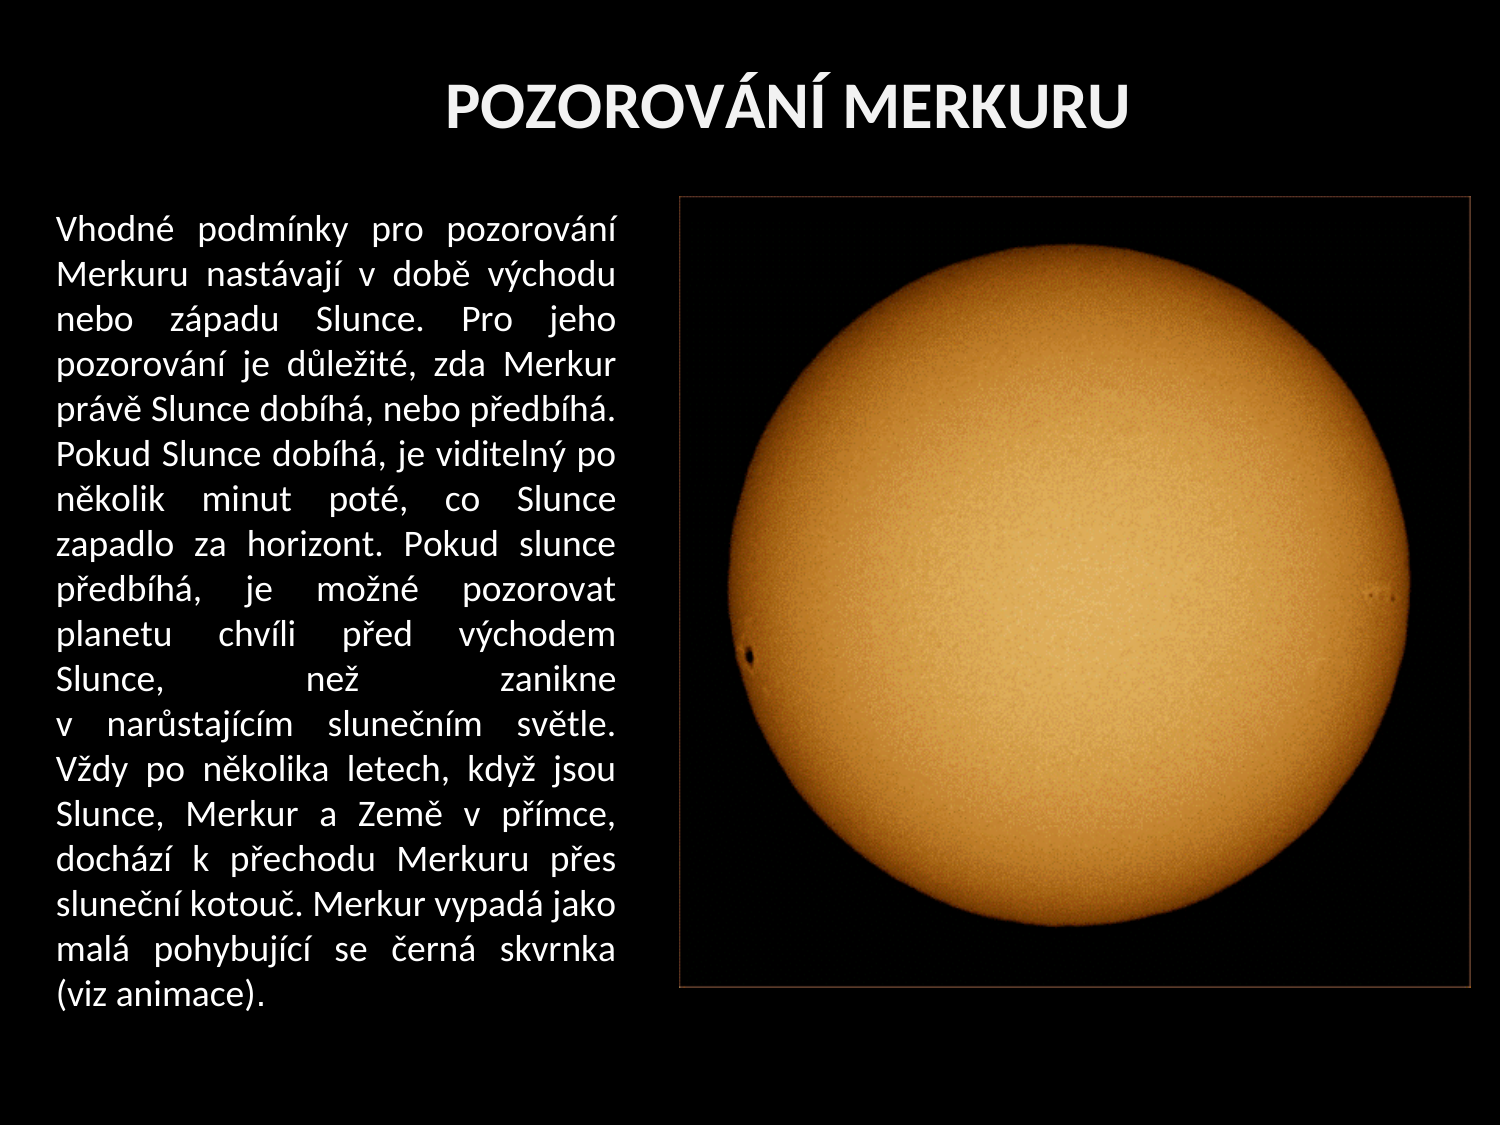

POZOROVÁNÍ MERKURU
Vhodné podmínky pro pozorování Merkuru nastávají v době východu nebo západu Slunce. Pro jeho pozorování je důležité, zda Merkur právě Slunce dobíhá, nebo předbíhá. Pokud Slunce dobíhá, je viditelný po několik minut poté, co Slunce zapadlo za horizont. Pokud slunce předbíhá, je možné pozorovat planetu chvíli před východem Slunce, než zanikne
v narůstajícím slunečním světle. Vždy po několika letech, když jsou Slunce, Merkur a Země v přímce, dochází k přechodu Merkuru přes sluneční kotouč. Merkur vypadá jako malá pohybující se černá skvrnka (viz animace).